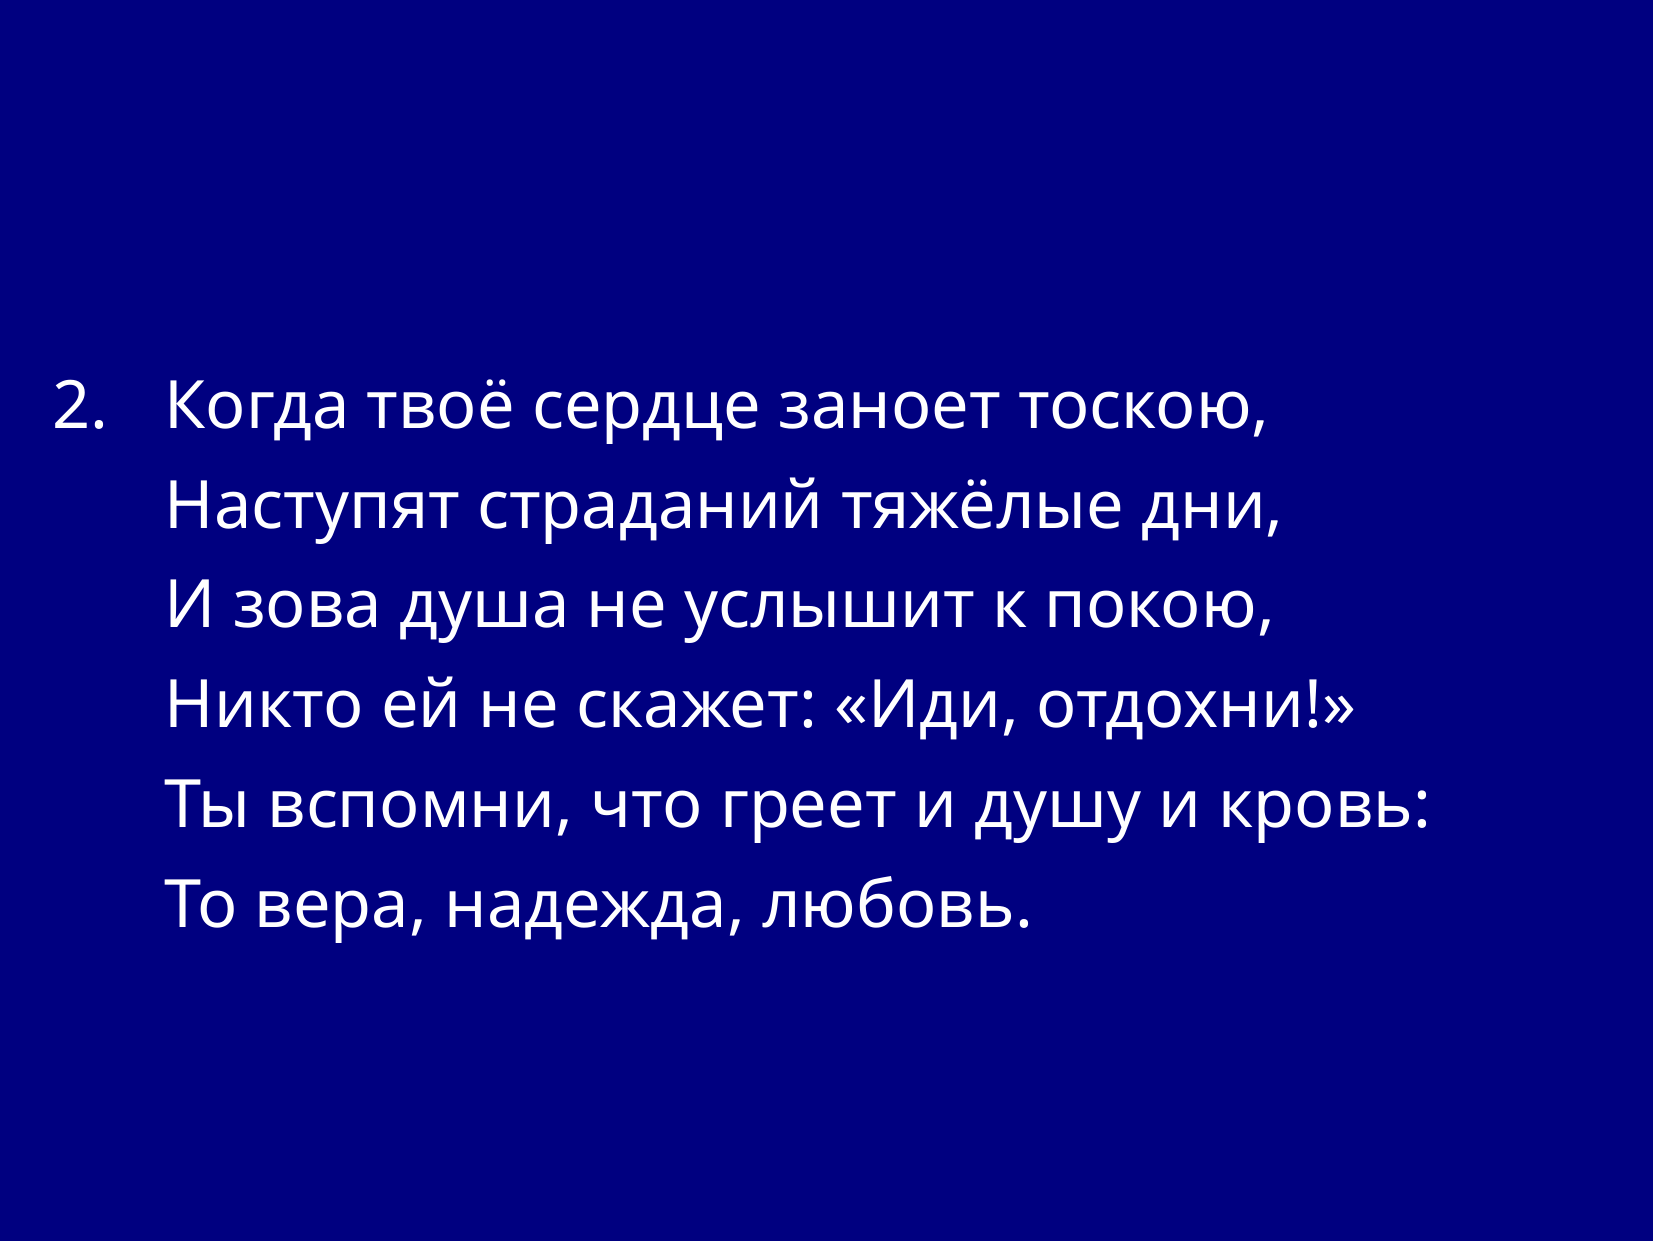

2.	Когда твоё сердце заноет тоскою,
	Наступят страданий тяжёлые дни,
	И зова душа не услышит к покою,
	Никто ей не скажет: «Иди, отдохни!»
	Ты вспомни, что греет и душу и кровь:
	То вера, надежда, любовь.